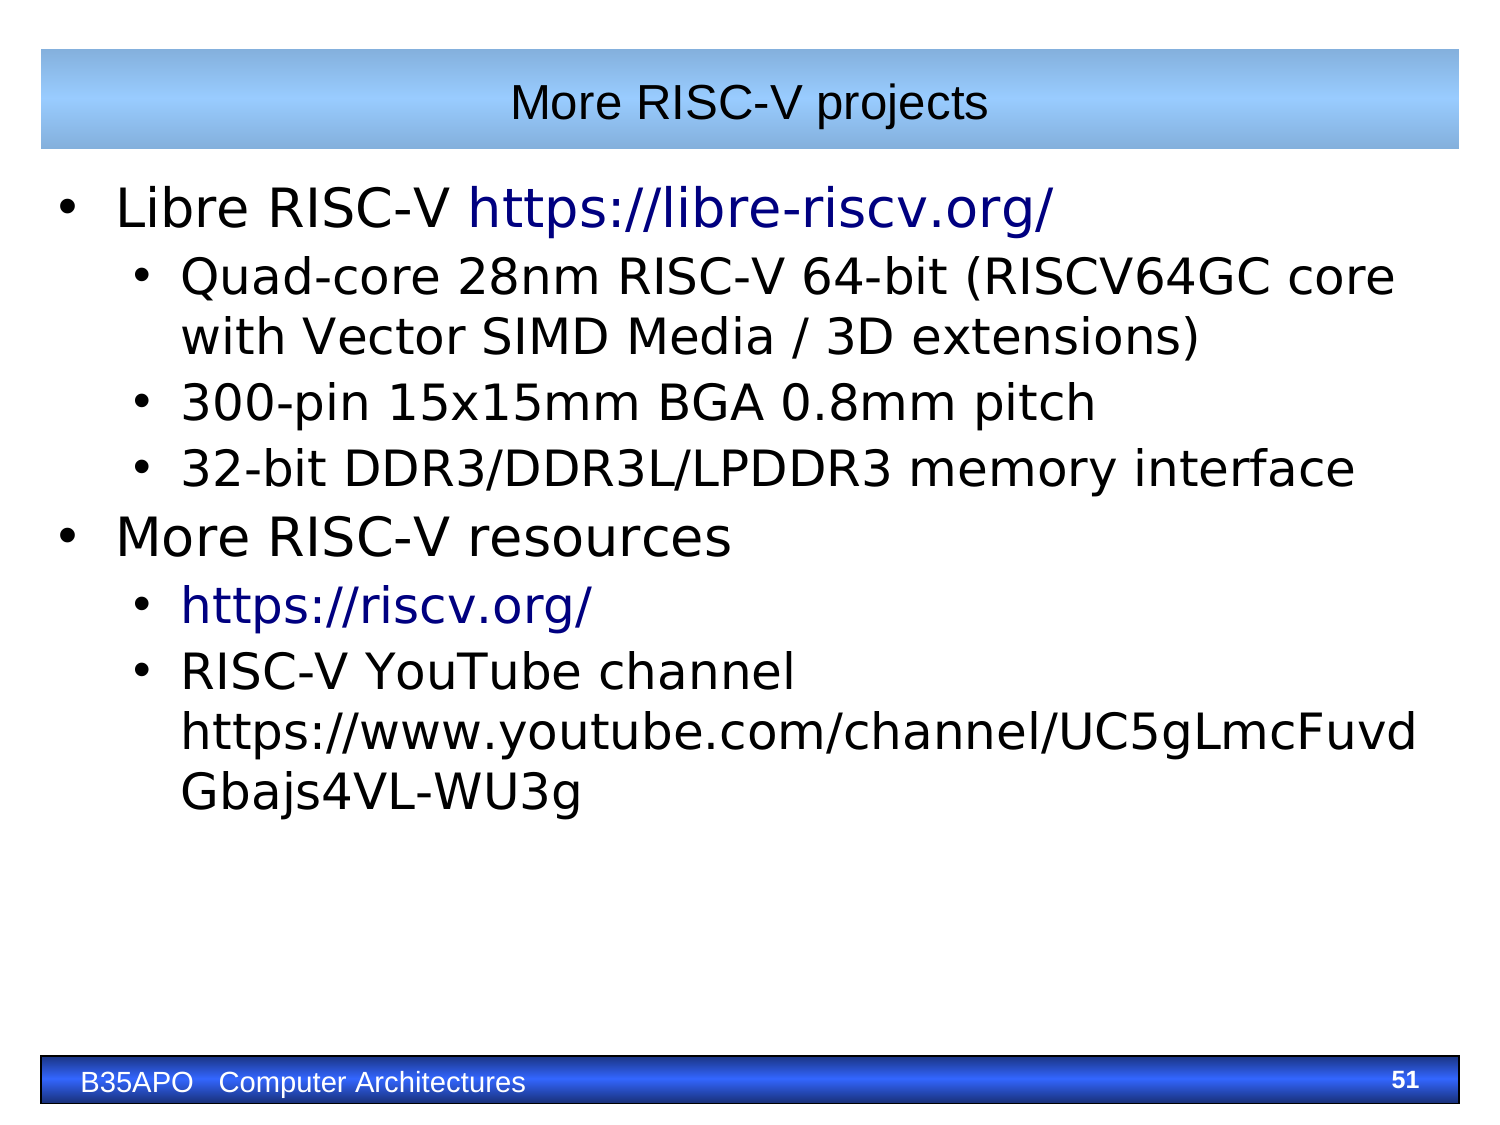

# More RISC-V projects
Libre RISC-V https://libre-riscv.org/
Quad-core 28nm RISC-V 64-bit (RISCV64GC core with Vector SIMD Media / 3D extensions)
300-pin 15x15mm BGA 0.8mm pitch
32-bit DDR3/DDR3L/LPDDR3 memory interface
More RISC-V resources
https://riscv.org/
RISC-V YouTube channel https://www.youtube.com/channel/UC5gLmcFuvdGbajs4VL-WU3g